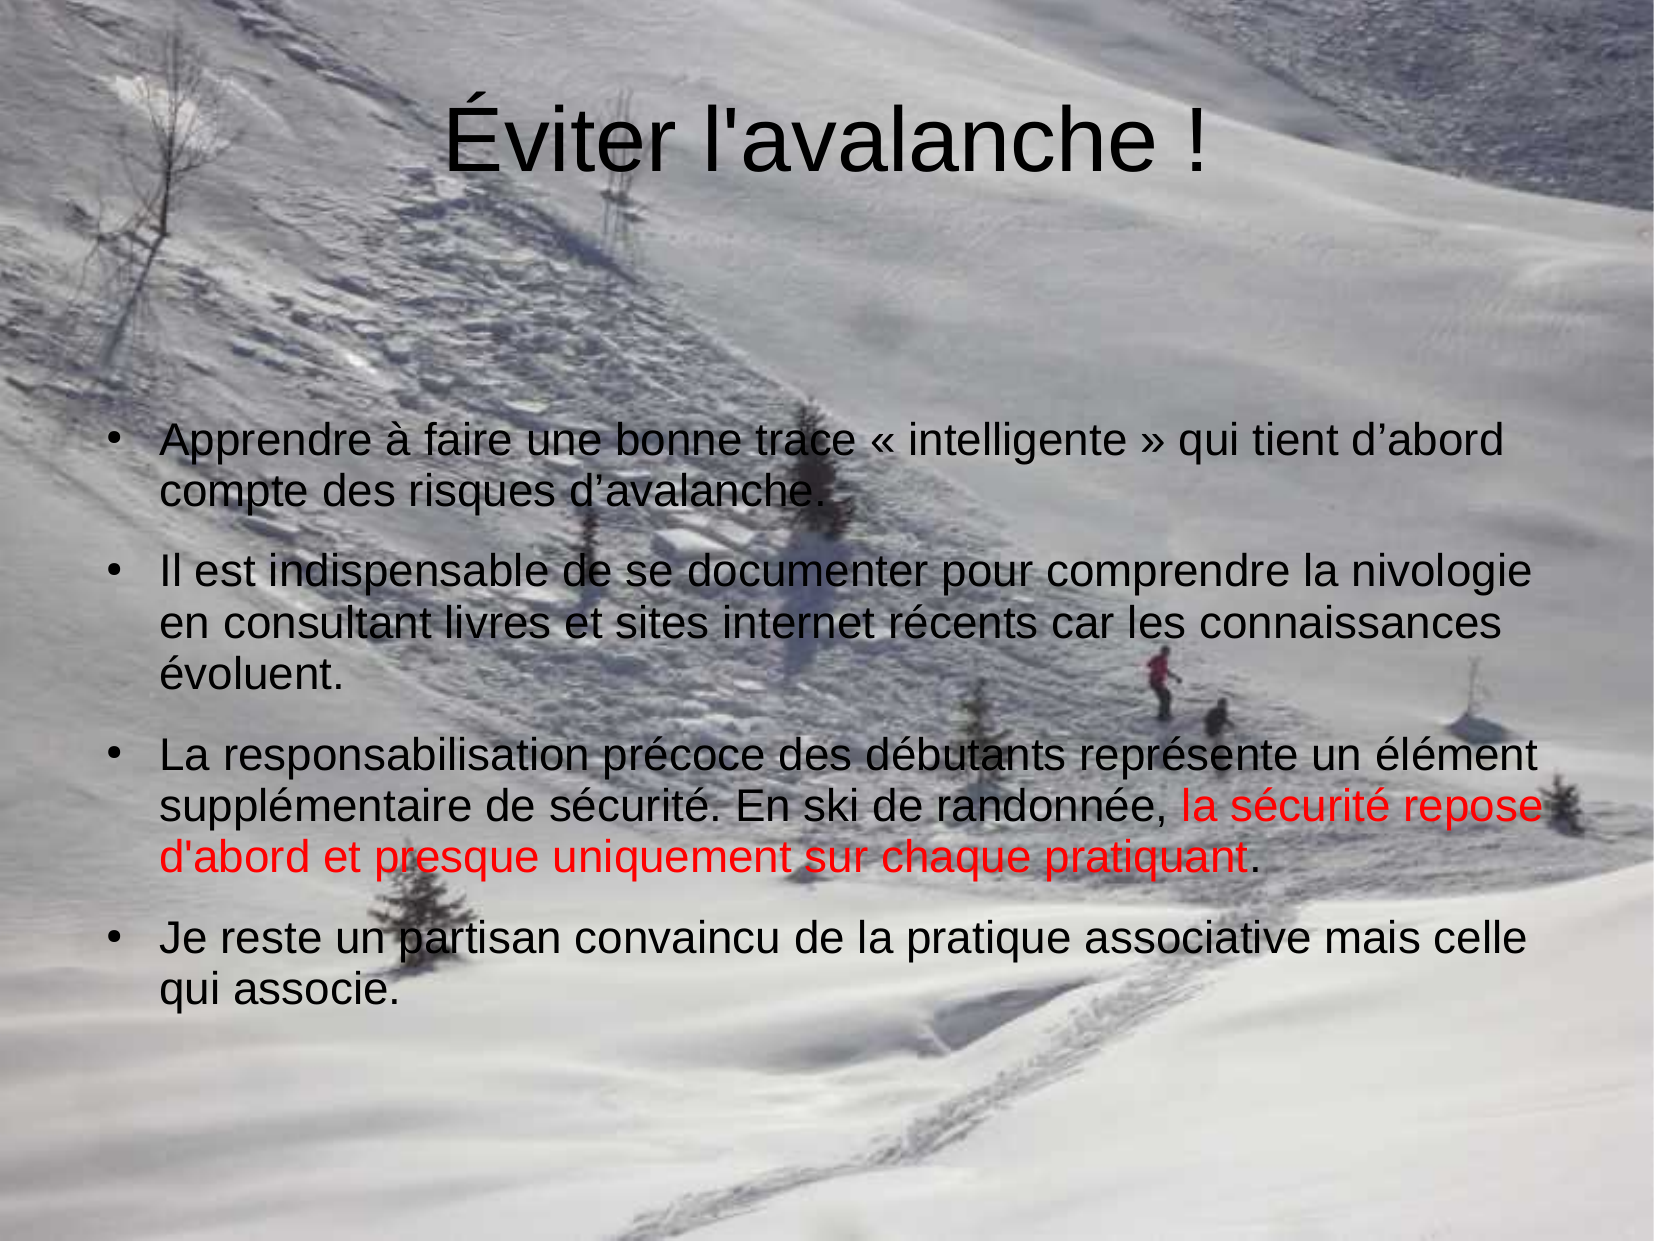

# Éviter l'avalanche !
Apprendre à faire une bonne trace « intelligente » qui tient d’abord compte des risques d’avalanche.
Il est indispensable de se documenter pour comprendre la nivologie en consultant livres et sites internet récents car les connaissances évoluent.
La responsabilisation précoce des débutants représente un élément supplémentaire de sécurité. En ski de randonnée, la sécurité repose d'abord et presque uniquement sur chaque pratiquant.
Je reste un partisan convaincu de la pratique associative mais celle qui associe.